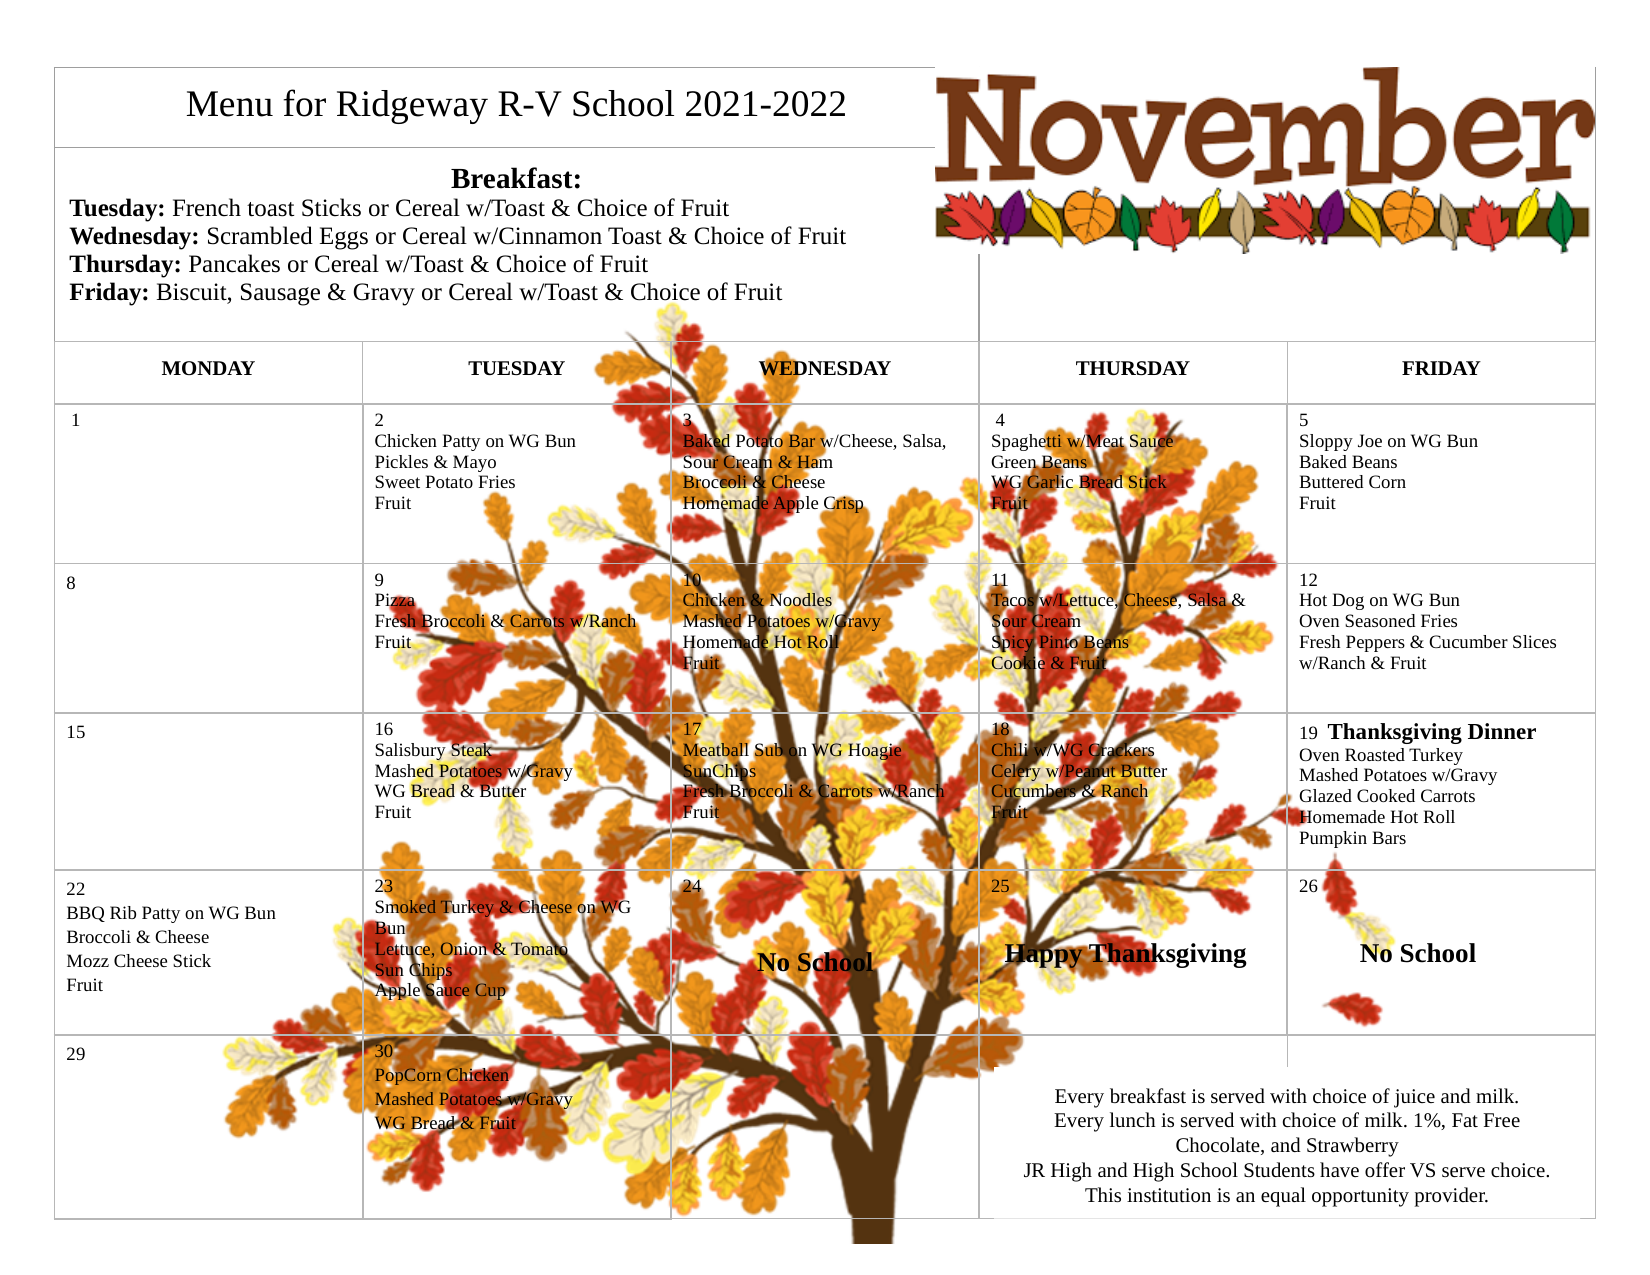

| Menu for Ridgeway R-V School 2021-2022 | | | | |
| --- | --- | --- | --- | --- |
| Breakfast: Tuesday: French toast Sticks or Cereal w/Toast & Choice of Fruit Wednesday: Scrambled Eggs or Cereal w/Cinnamon Toast & Choice of Fruit Thursday: Pancakes or Cereal w/Toast & Choice of Fruit Friday: Biscuit, Sausage & Gravy or Cereal w/Toast & Choice of Fruit | | | | |
| MONDAY | TUESDAY | WEDNESDAY | THURSDAY | FRIDAY |
| 1 | 2 Chicken Patty on WG Bun Pickles & Mayo Sweet Potato Fries Fruit | 3 Baked Potato Bar w/Cheese, Salsa, Sour Cream & Ham Broccoli & Cheese Homemade Apple Crisp | 4 Spaghetti w/Meat Sauce Green Beans WG Garlic Bread Stick Fruit | 5 Sloppy Joe on WG Bun Baked Beans Buttered Corn Fruit |
| 8 | 9 Pizza Fresh Broccoli & Carrots w/Ranch Fruit | 10 Chicken & Noodles Mashed Potatoes w/Gravy Homemade Hot Roll Fruit | 11 Tacos w/Lettuce, Cheese, Salsa & Sour Cream Spicy Pinto Beans Cookie & Fruit | 12 Hot Dog on WG Bun Oven Seasoned Fries Fresh Peppers & Cucumber Slices w/Ranch & Fruit |
| 15 | 16 Salisbury Steak Mashed Potatoes w/Gravy WG Bread & Butter Fruit | 17 Meatball Sub on WG Hoagie SunChips Fresh Broccoli & Carrots w/Ranch Fruit | 18 Chili w/WG Crackers Celery w/Peanut Butter Cucumbers & Ranch Fruit | 19 Thanksgiving Dinner Oven Roasted Turkey Mashed Potatoes w/Gravy Glazed Cooked Carrots Homemade Hot Roll Pumpkin Bars |
| 22 BBQ Rib Patty on WG Bun Broccoli & Cheese Mozz Cheese Stick Fruit | 23 Smoked Turkey & Cheese on WG Bun Lettuce, Onion & Tomato Sun Chips Apple Sauce Cup | 24 No School | 25 Happy Thanksgiving | 26 No School |
| 29 | 30 PopCorn Chicken Mashed Potatoes w/Gravy WG Bread & Fruit | | | |
Every breakfast is served with choice of juice and milk.
Every lunch is served with choice of milk. 1%, Fat Free Chocolate, and Strawberry
JR High and High School Students have offer VS serve choice.
This institution is an equal opportunity provider.